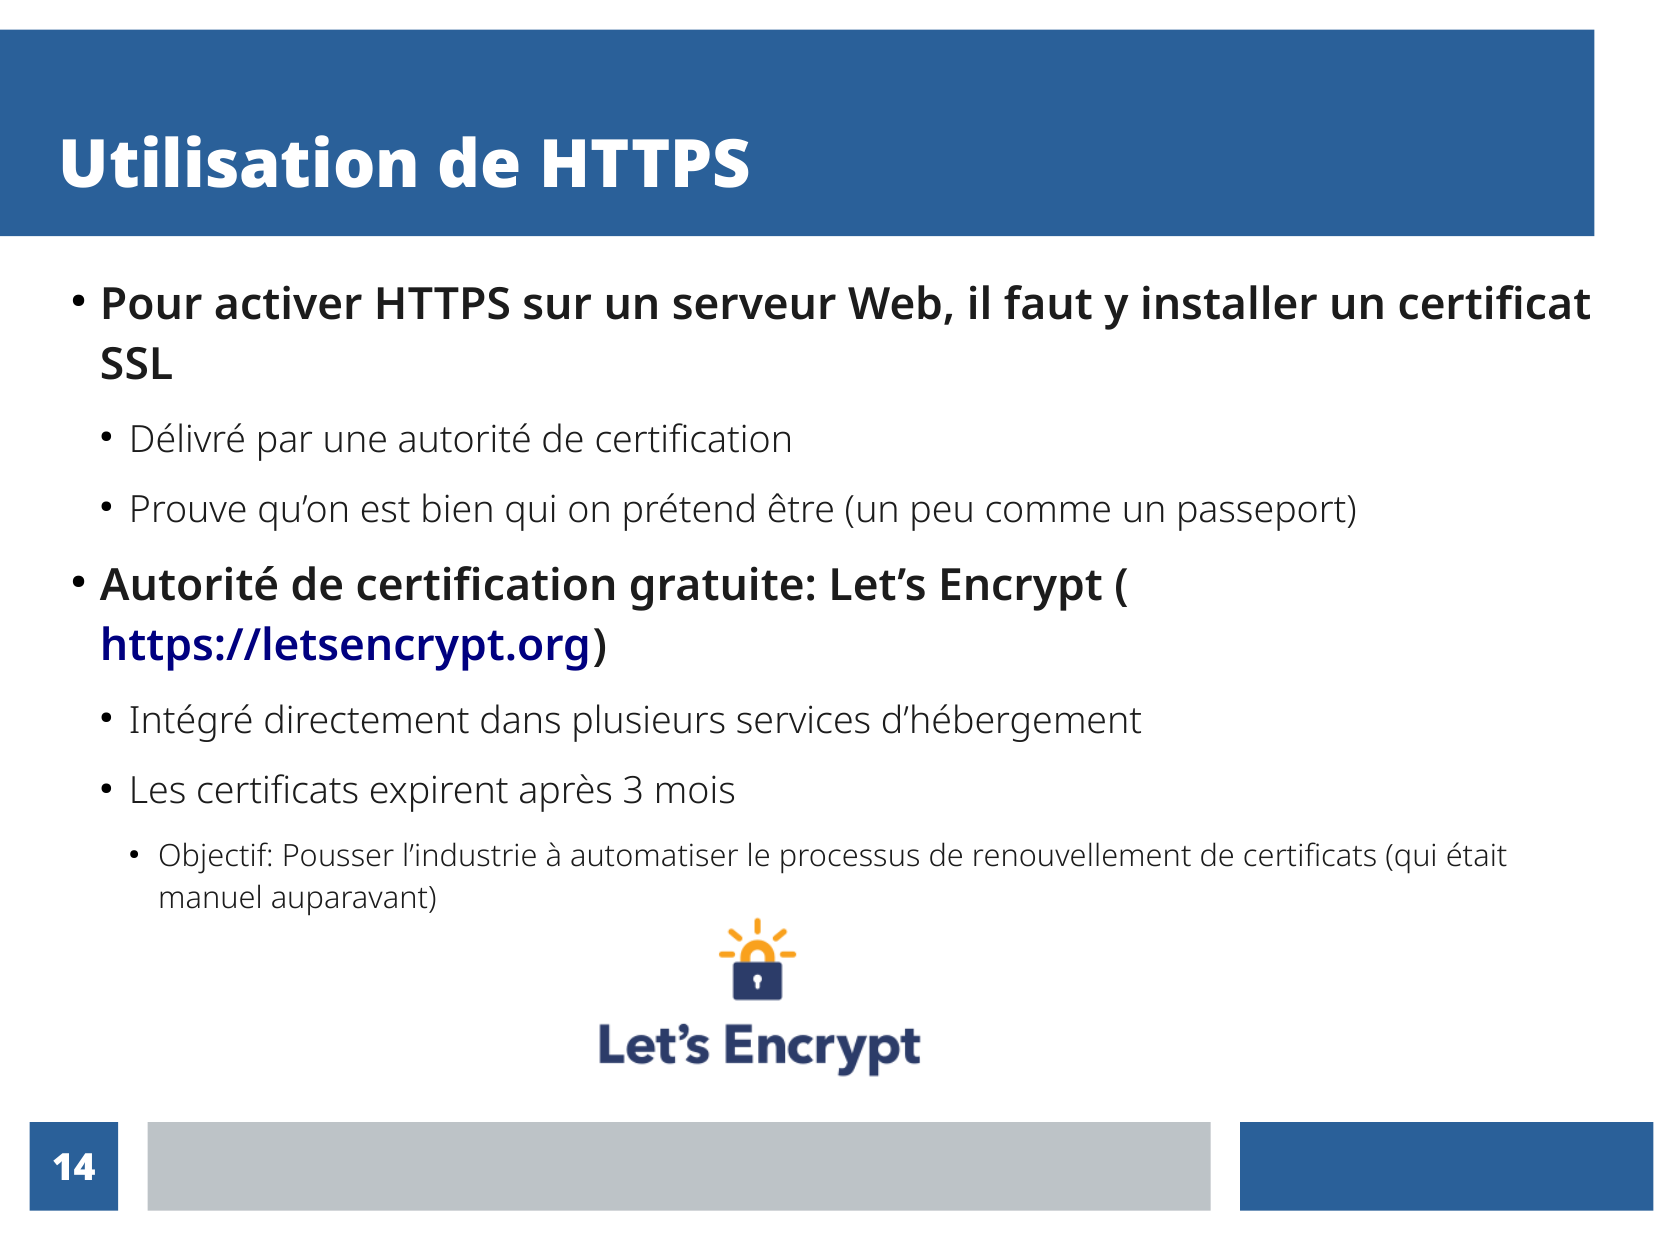

# Utilisation de HTTPS
Pour activer HTTPS sur un serveur Web, il faut y installer un certificat SSL
Délivré par une autorité de certification
Prouve qu’on est bien qui on prétend être (un peu comme un passeport)
Autorité de certification gratuite: Let’s Encrypt (https://letsencrypt.org)
Intégré directement dans plusieurs services d’hébergement
Les certificats expirent après 3 mois
Objectif: Pousser l’industrie à automatiser le processus de renouvellement de certificats (qui était manuel auparavant)
14